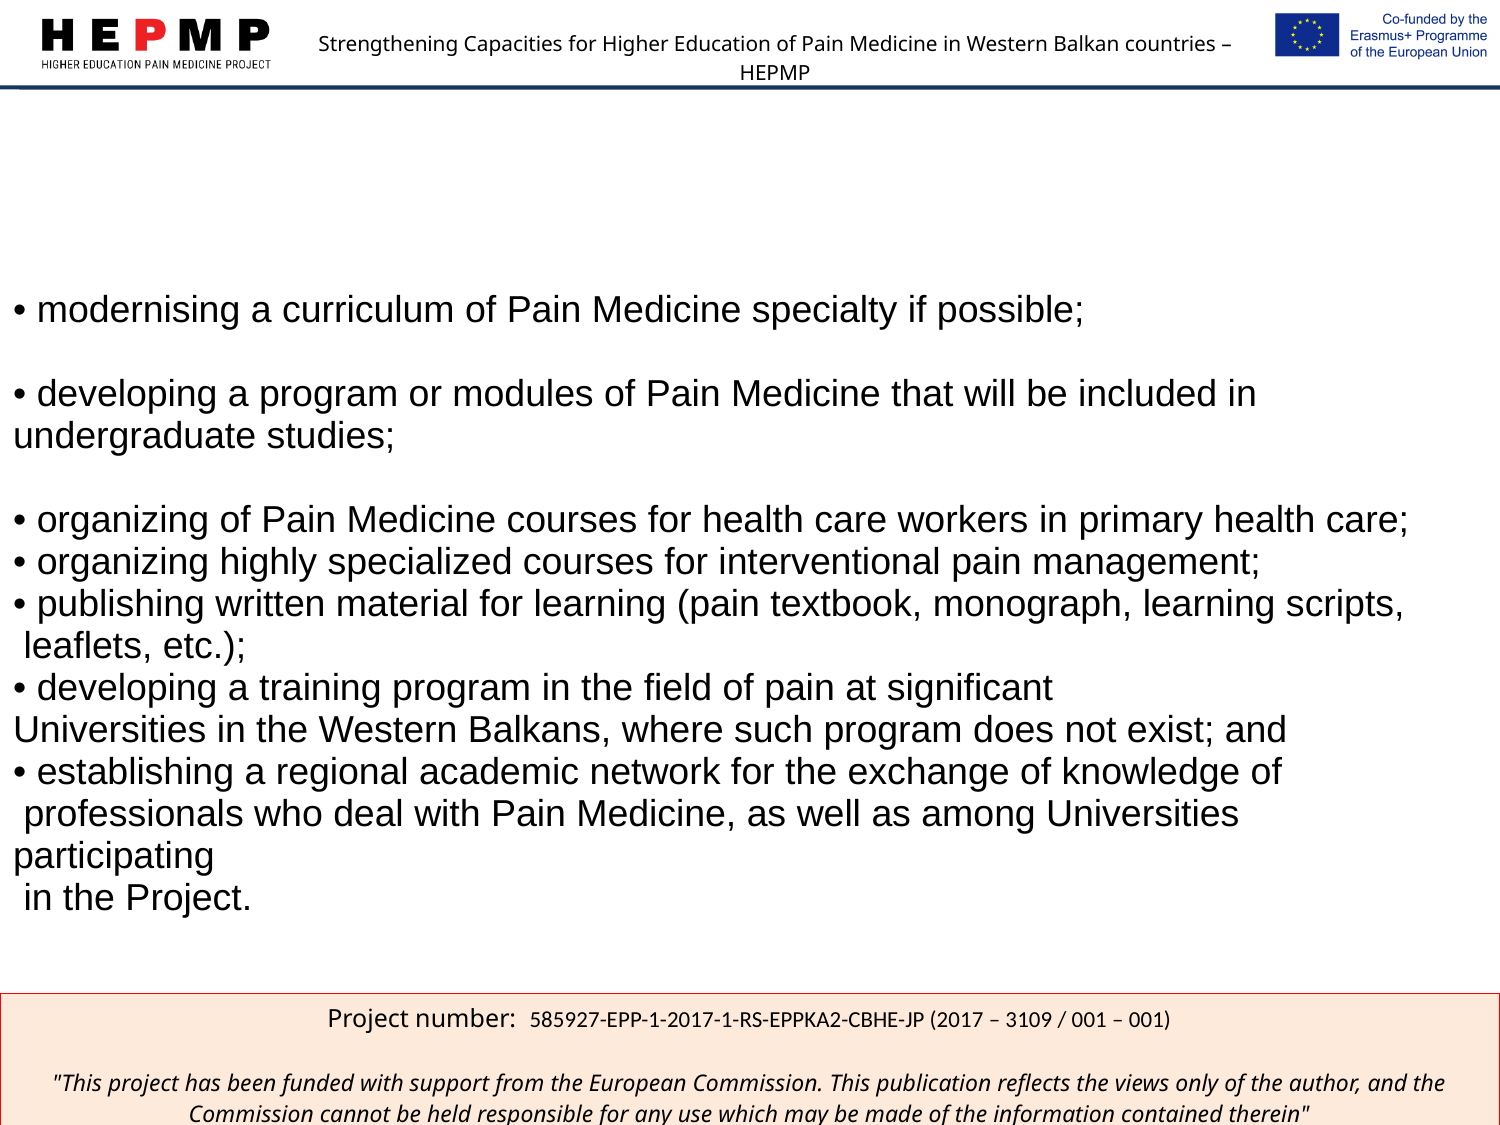

#
• modernising a curriculum of Pain Medicine specialty if possible;
• developing a program or modules of Pain Medicine that will be included in undergraduate studies;
• organizing of Pain Medicine courses for health care workers in primary health care;
• organizing highly specialized courses for interventional pain management;
• publishing written material for learning (pain textbook, monograph, learning scripts,
 leaflets, etc.);
• developing a training program in the field of pain at significant
Universities in the Western Balkans, where such program does not exist; and
• establishing a regional academic network for the exchange of knowledge of
 professionals who deal with Pain Medicine, as well as among Universities participating
 in the Project.